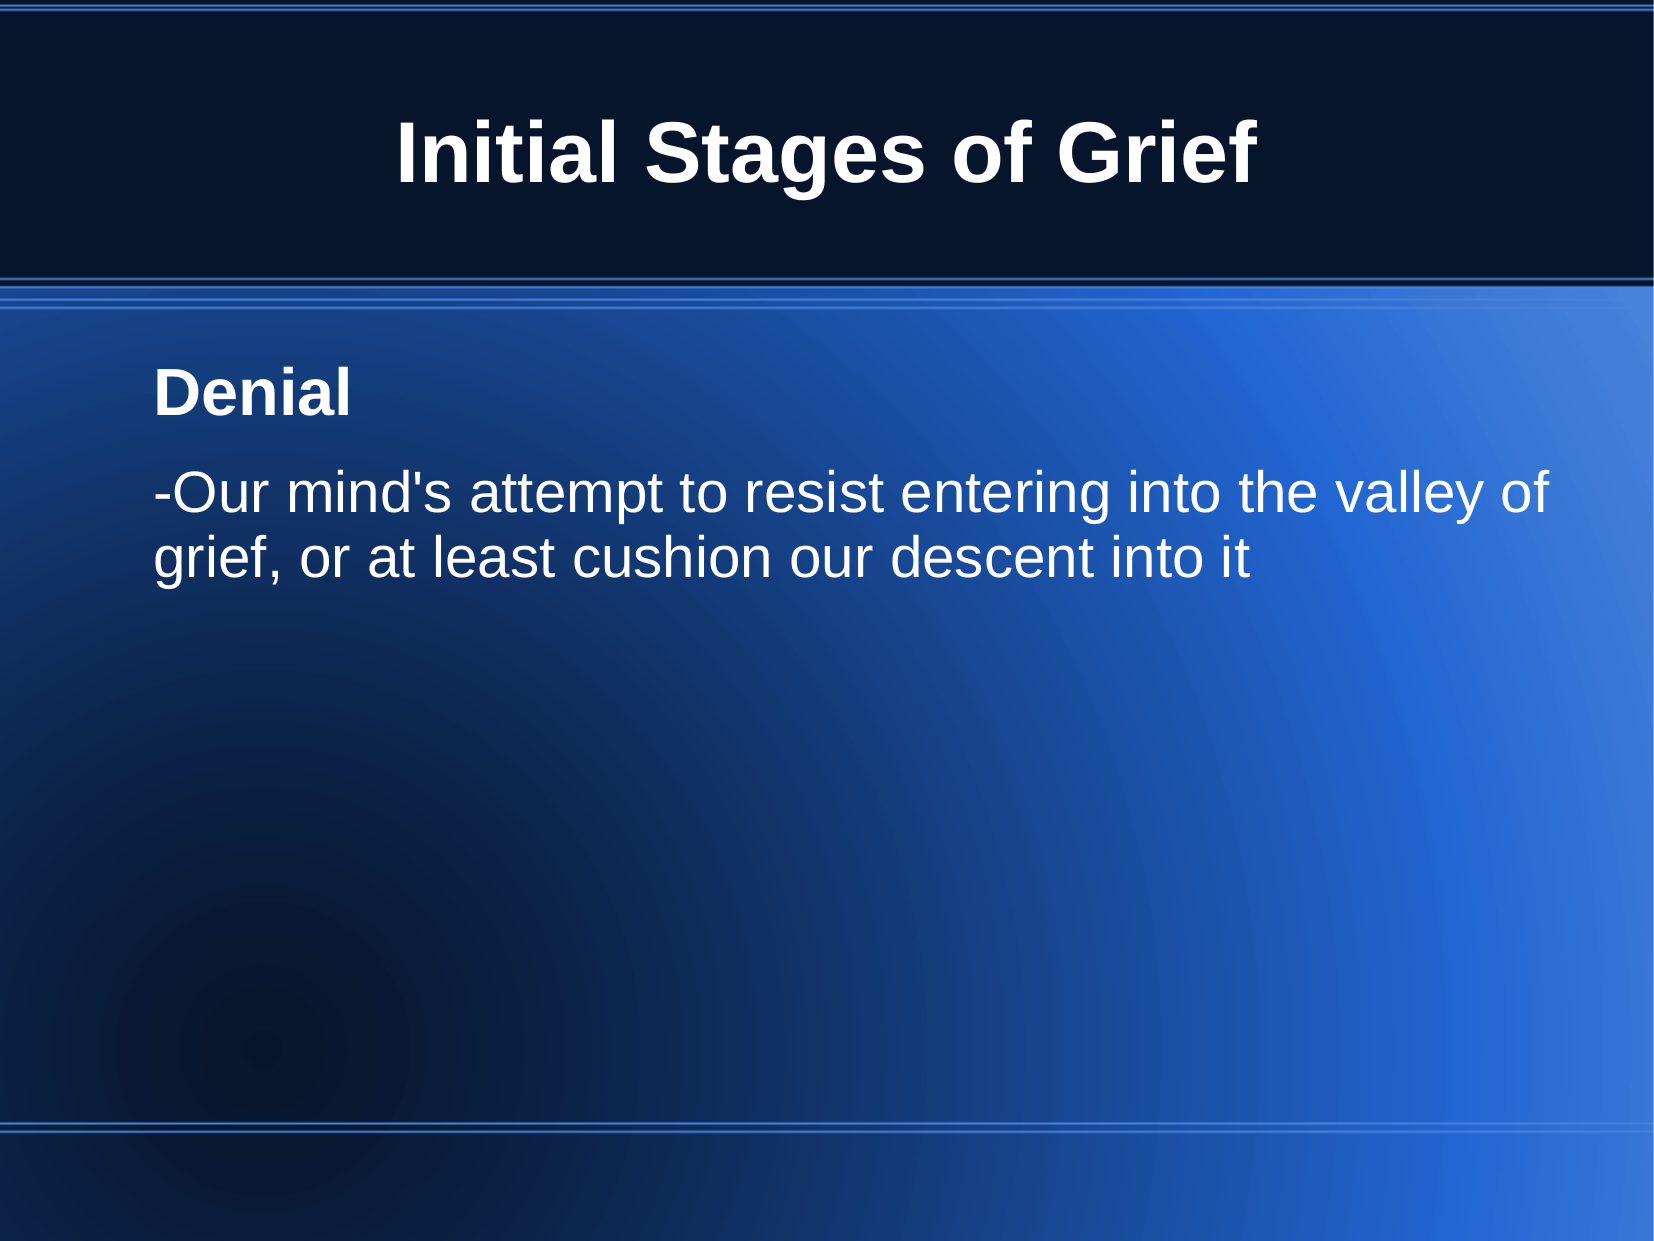

# Initial Stages of Grief
Denial
-Our mind's attempt to resist entering into the valley of grief, or at least cushion our descent into it